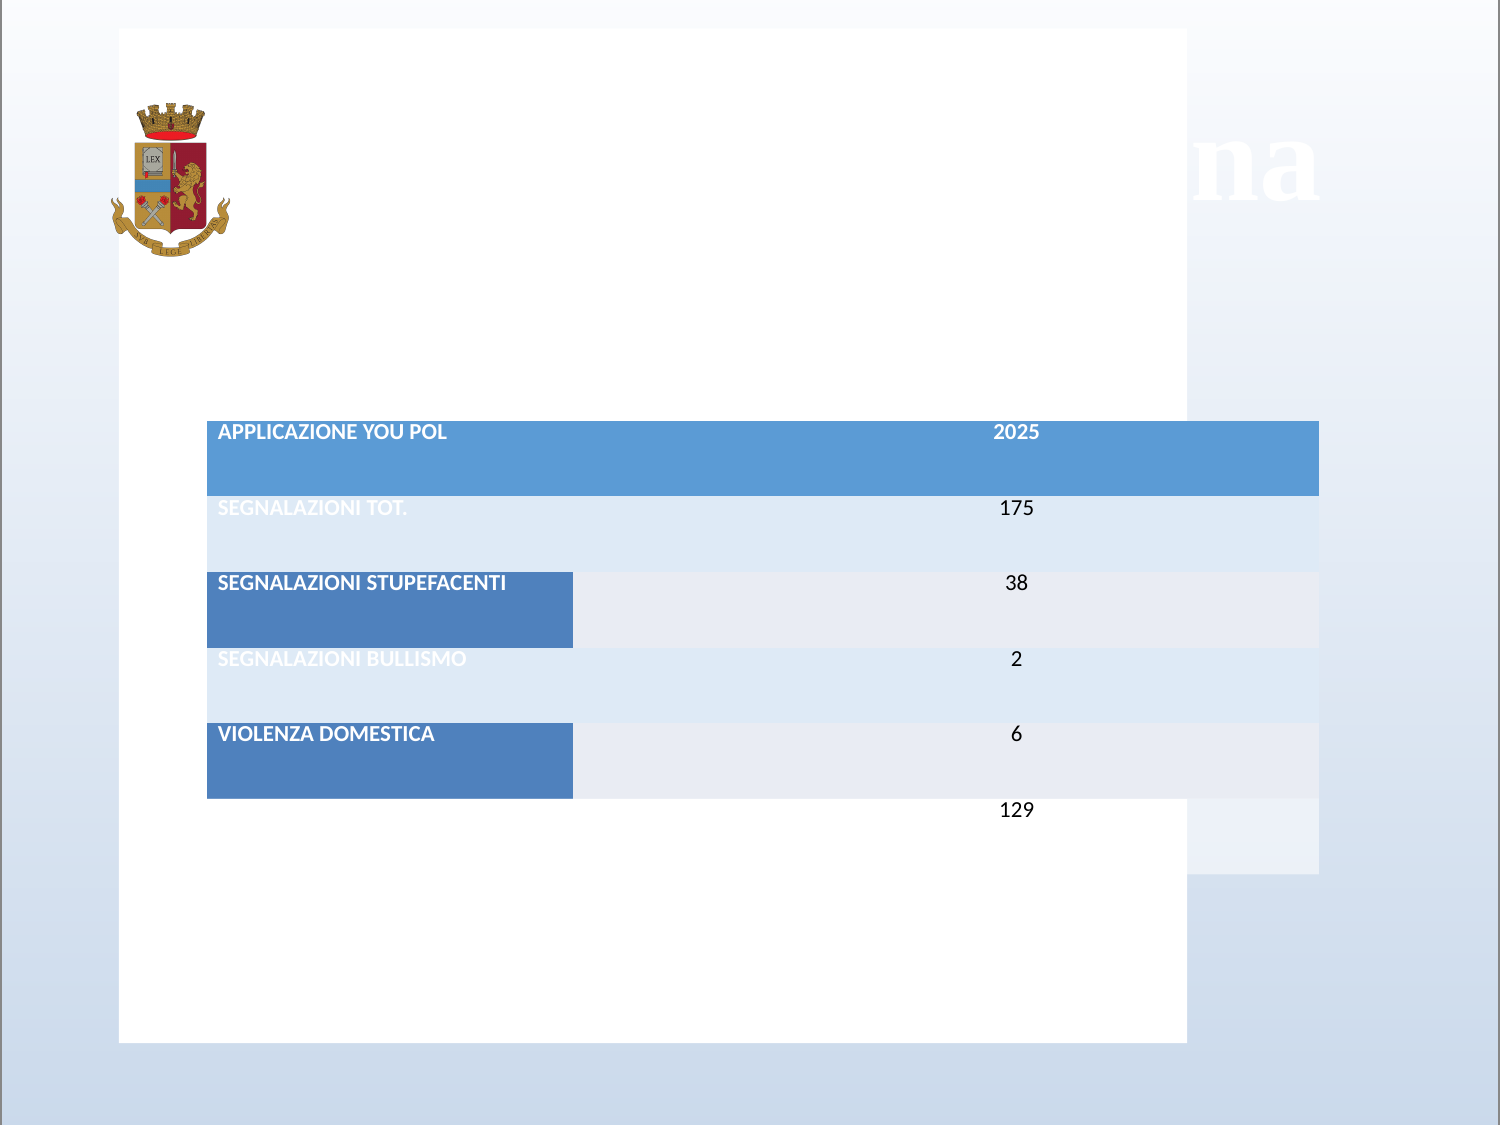

[unsupported chart]
| APPLICAZIONE YOU POL | | 2025 |
| --- | --- | --- |
| SEGNALAZIONI TOT. | | 175 |
| SEGNALAZIONI STUPEFACENTI | | 38 |
| SEGNALAZIONI BULLISMO | | 2 |
| VIOLENZA DOMESTICA | | 6 |
| SEGNALAZIONI VARIE | | 129 |